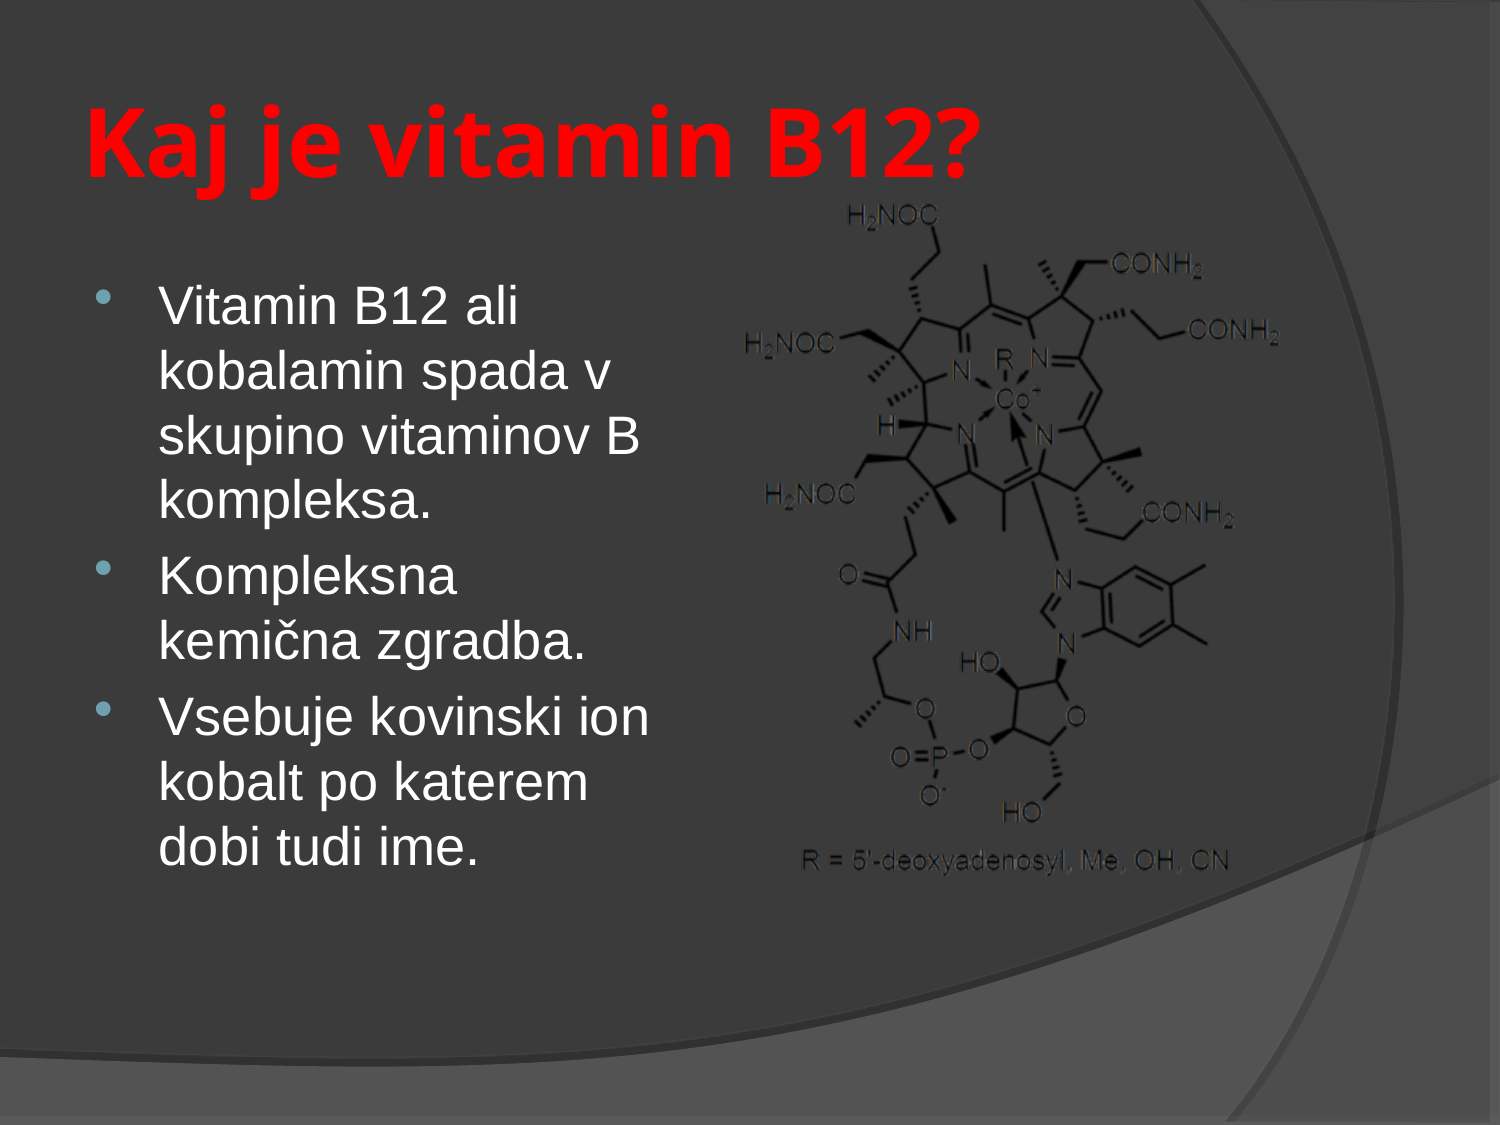

# Kaj je vitamin B12?
Vitamin B12 ali kobalamin spada v skupino vitaminov B kompleksa.
Kompleksna kemična zgradba.
Vsebuje kovinski ion kobalt po katerem dobi tudi ime.